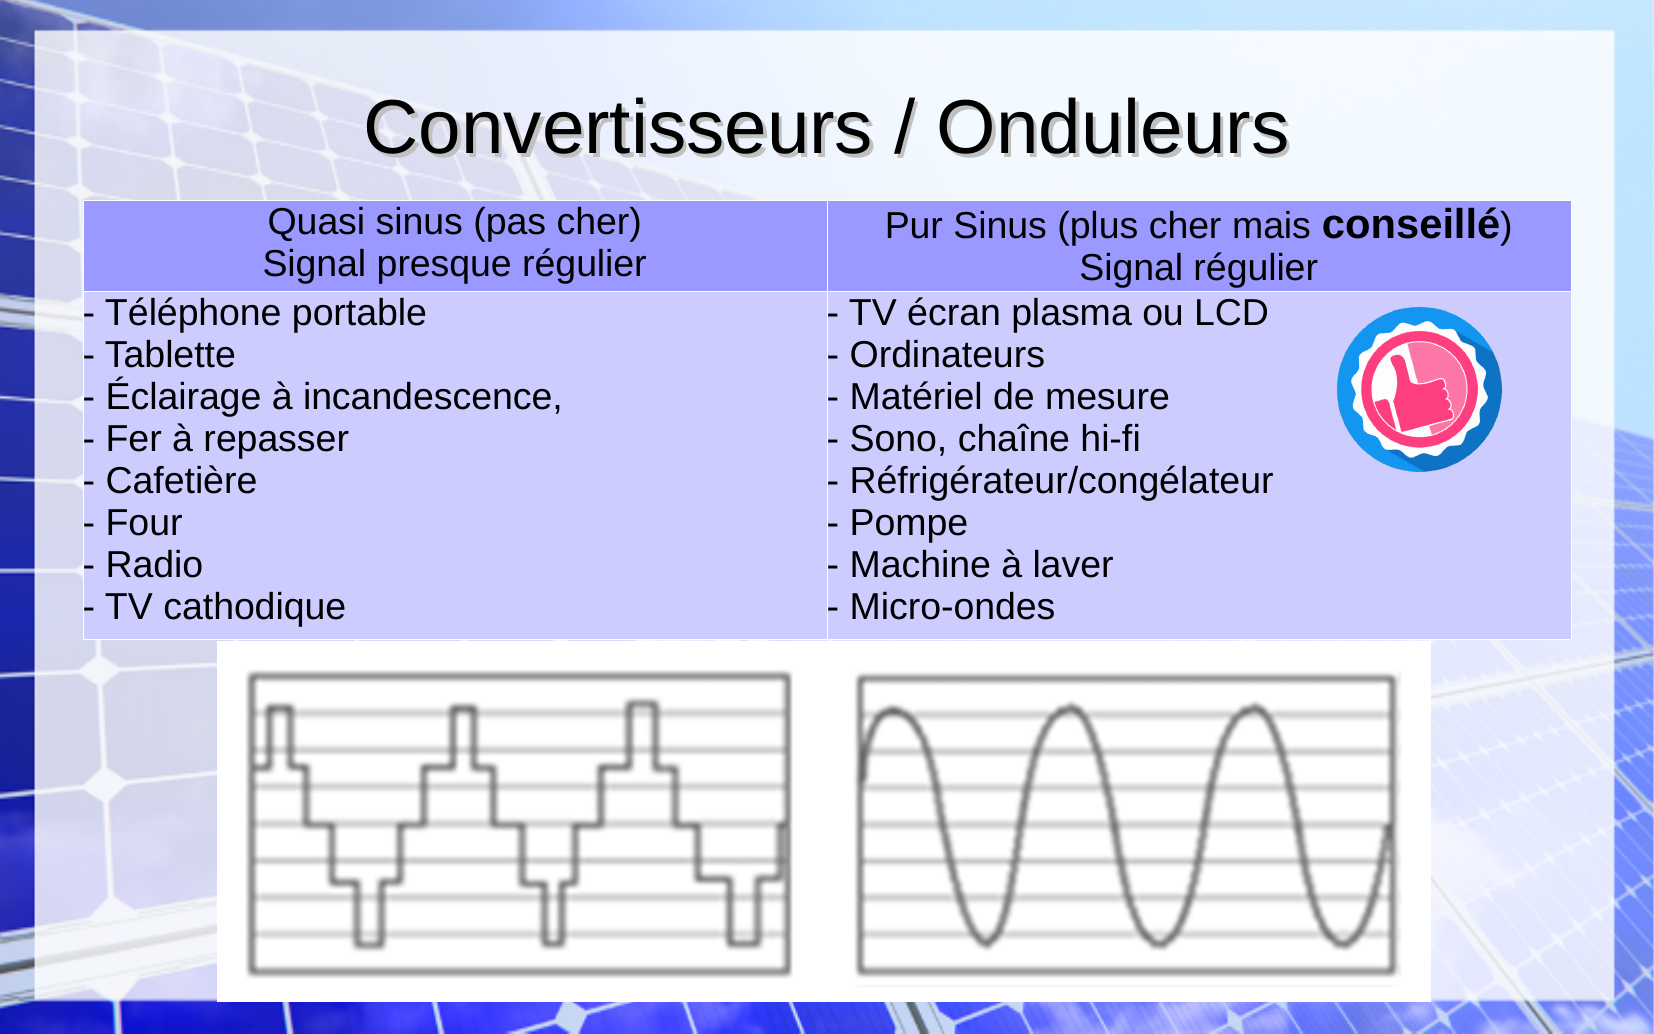

# Convertisseurs / Onduleurs
| Quasi sinus (pas cher) Signal presque régulier | Pur Sinus (plus cher mais conseillé) Signal régulier |
| --- | --- |
| - Téléphone portable - Tablette - Éclairage à incandescence, - Fer à repasser - Cafetière - Four - Radio - TV cathodique | - TV écran plasma ou LCD - Ordinateurs - Matériel de mesure - Sono, chaîne hi-fi - Réfrigérateur/congélateur - Pompe - Machine à laver - Micro-ondes |